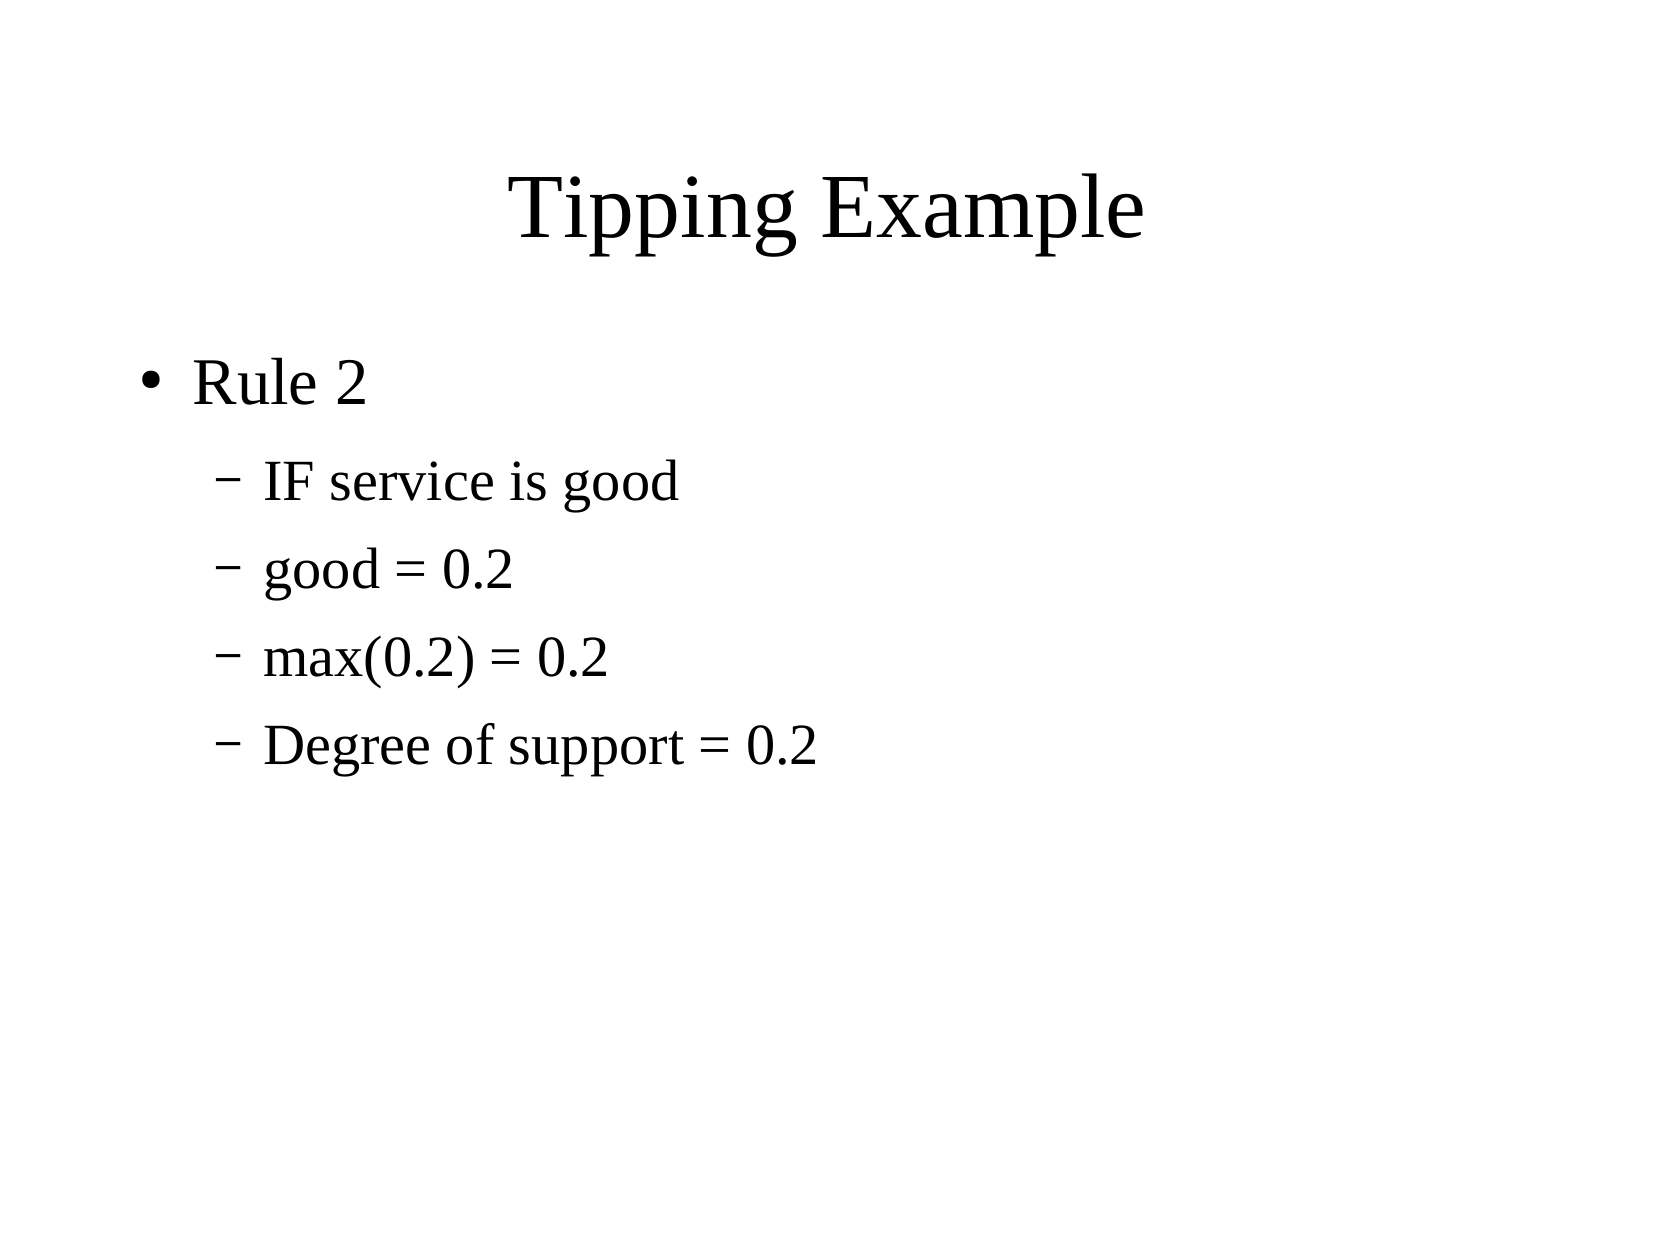

# Tipping Example
Rule 2
IF service is good
good = 0.2
max(0.2) = 0.2
Degree of support = 0.2